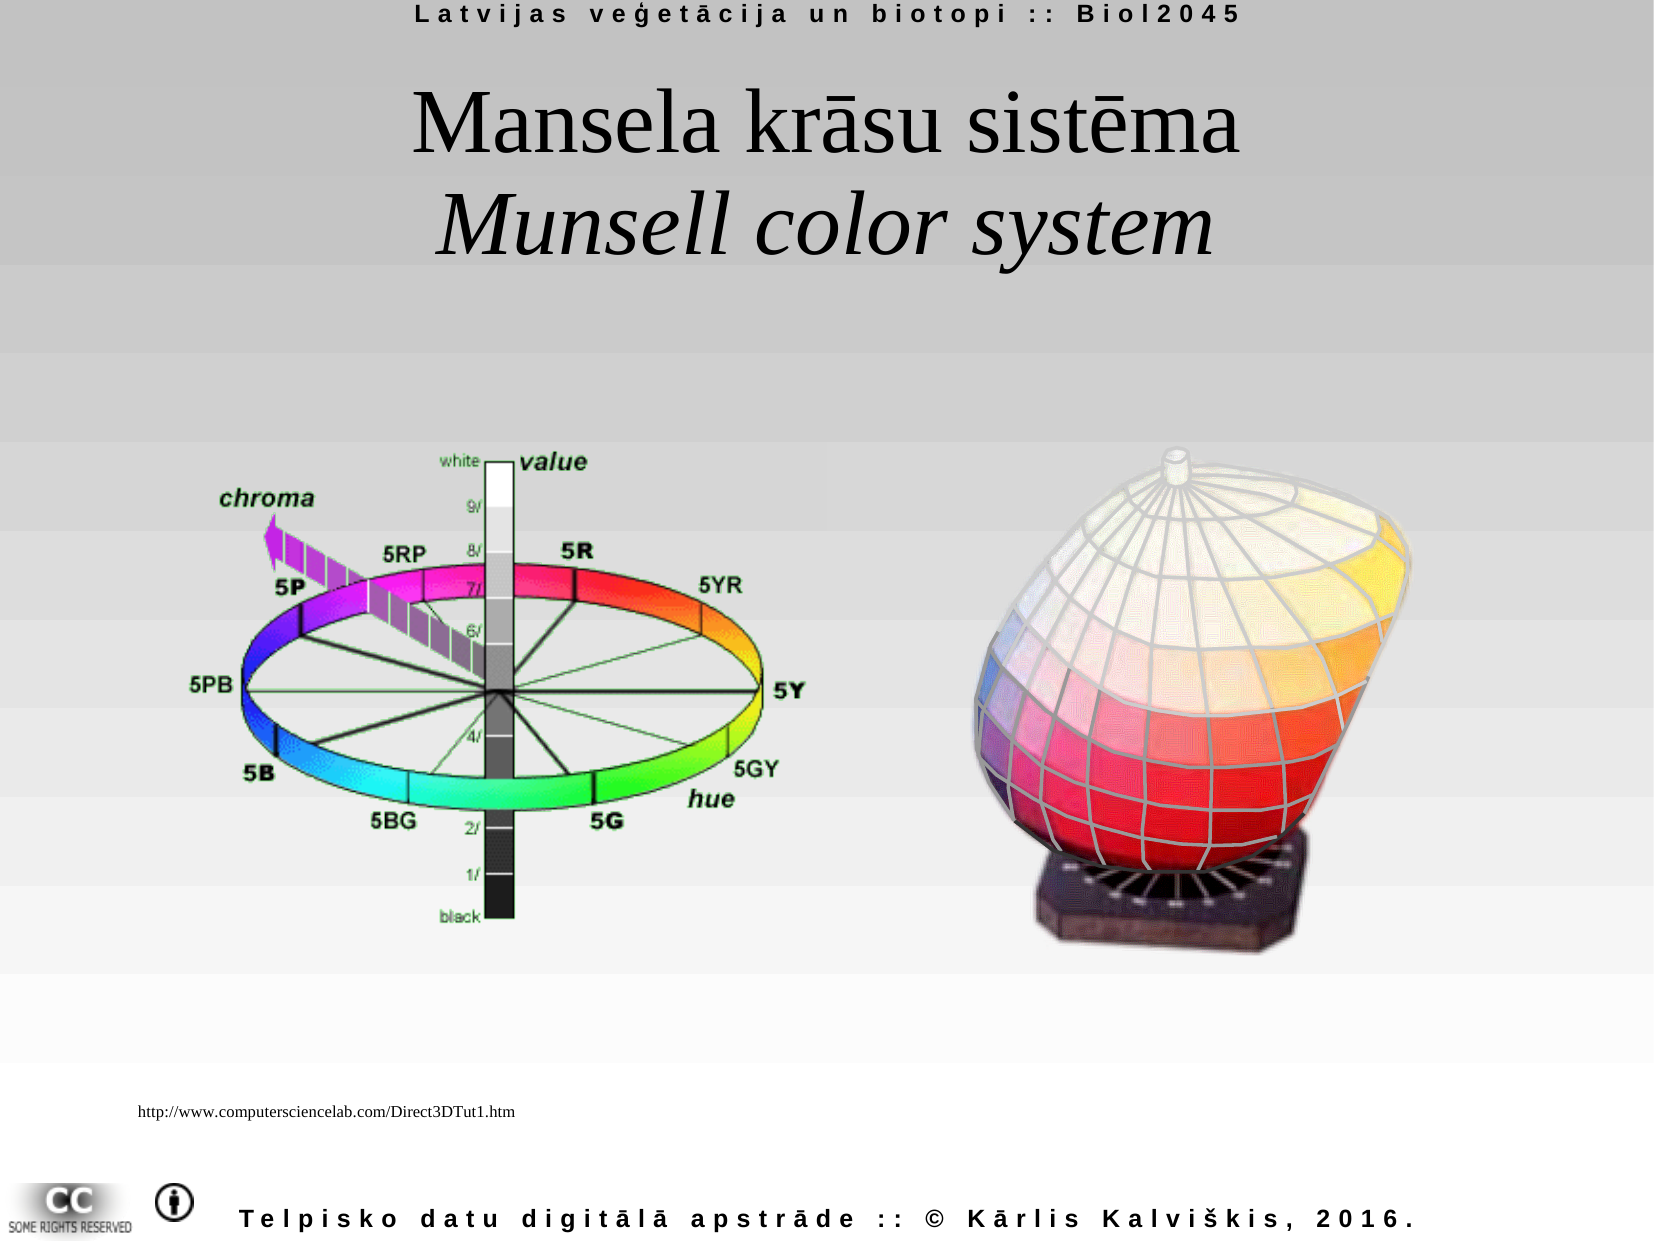

# Mansela krāsu sistēma Munsell color system
http://www.computersciencelab.com/Direct3DTut1.htm